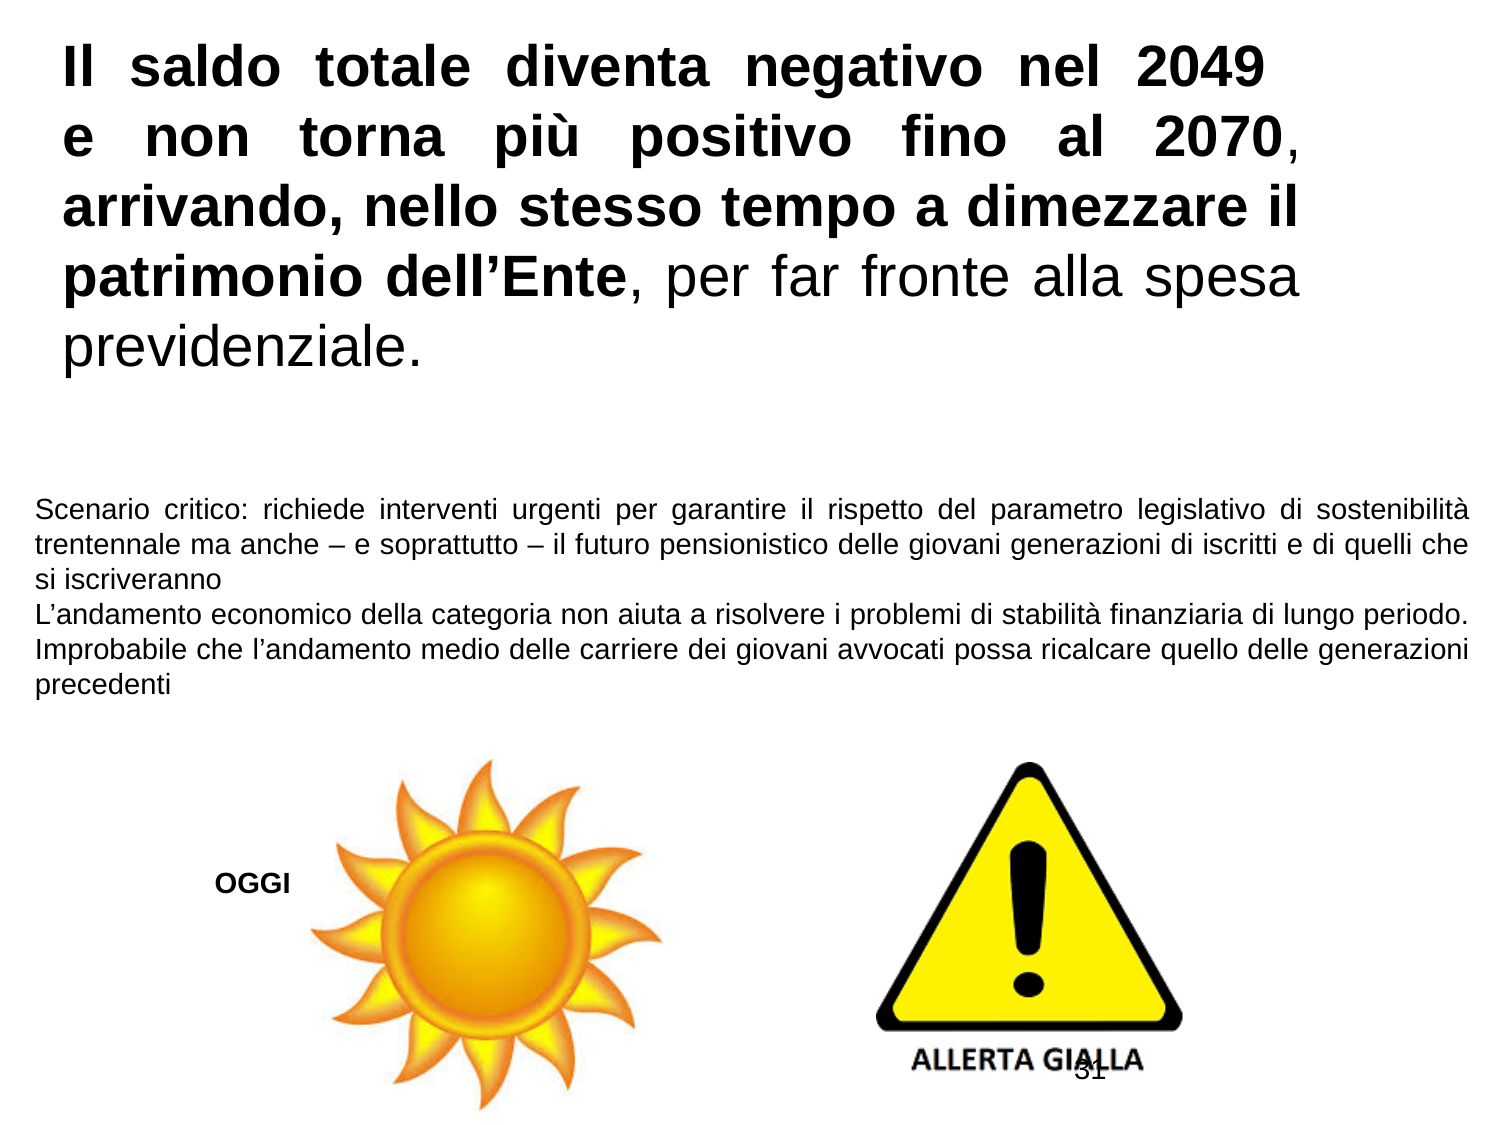

# Il saldo totale diventa negativo nel 2049 e non torna più positivo fino al 2070, arrivando, nello stesso tempo a dimezzare il patrimonio dell’Ente, per far fronte alla spesa previdenziale.
Scenario critico: richiede interventi urgenti per garantire il rispetto del parametro legislativo di sostenibilità trentennale ma anche – e soprattutto – il futuro pensionistico delle giovani generazioni di iscritti e di quelli che si iscriveranno
L’andamento economico della categoria non aiuta a risolvere i problemi di stabilità finanziaria di lungo periodo. Improbabile che l’andamento medio delle carriere dei giovani avvocati possa ricalcare quello delle generazioni precedenti
OGGI